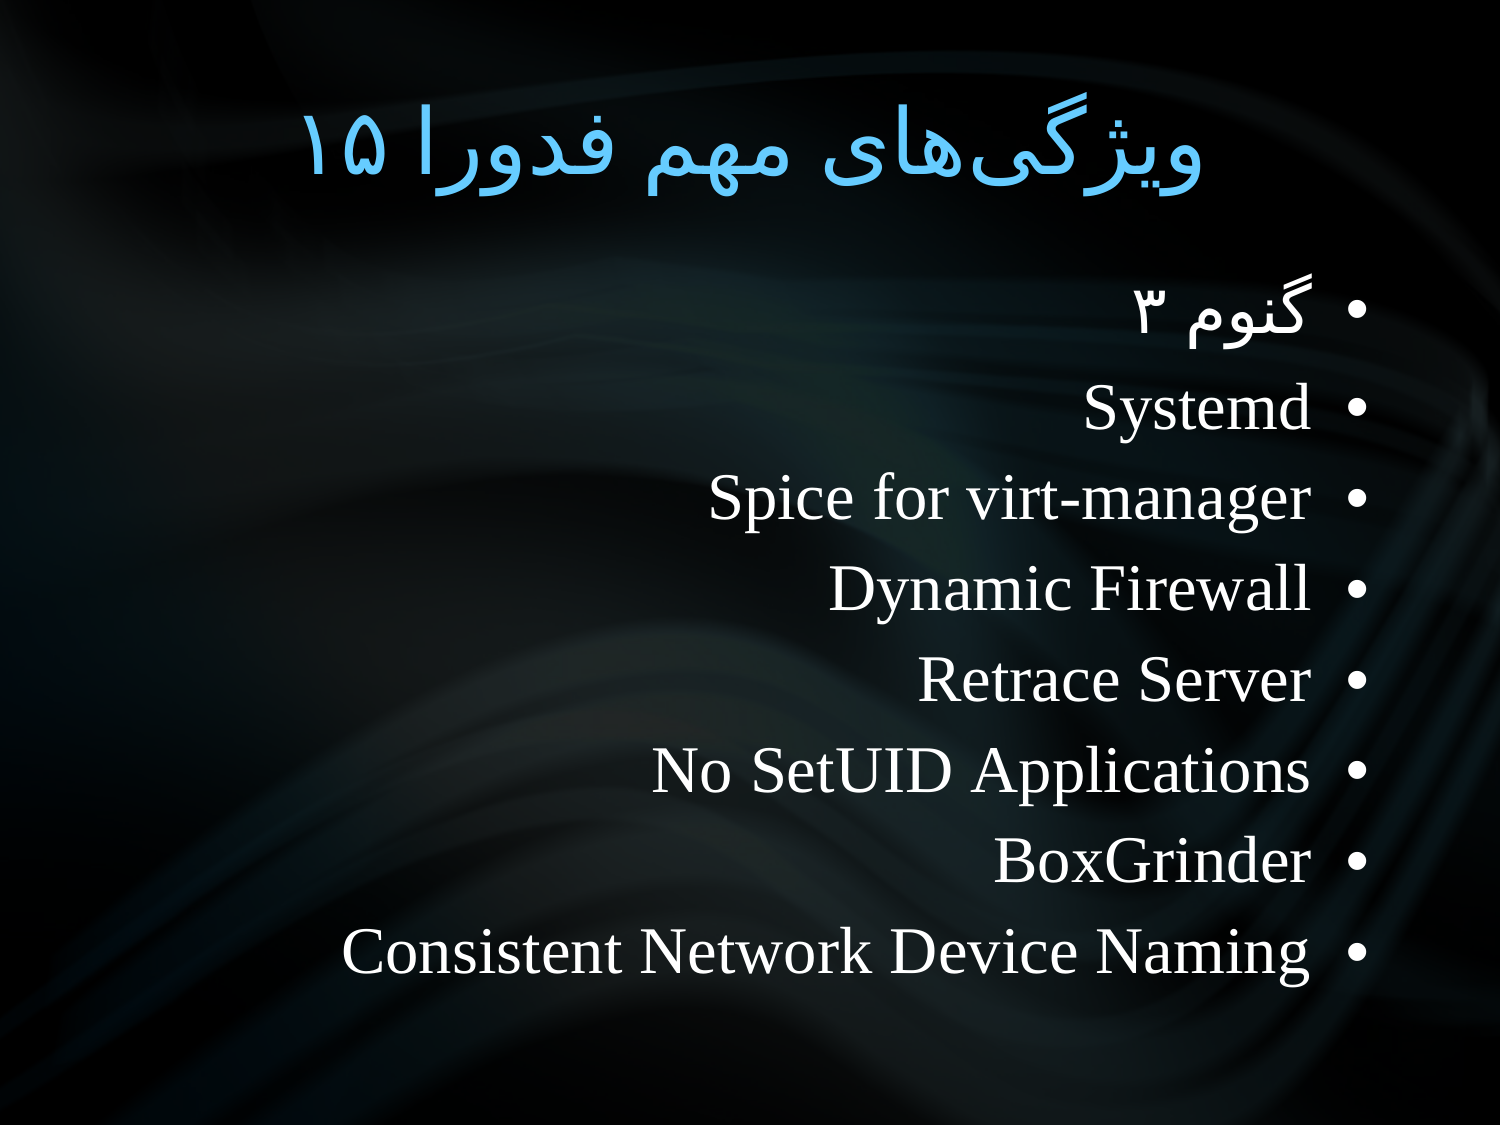

# ویژگی‌های مهم فدورا ۱۵
گنوم ۳
Systemd
Spice for virt-manager
Dynamic Firewall
Retrace Server
No SetUID Applications
BoxGrinder
Consistent Network Device Naming